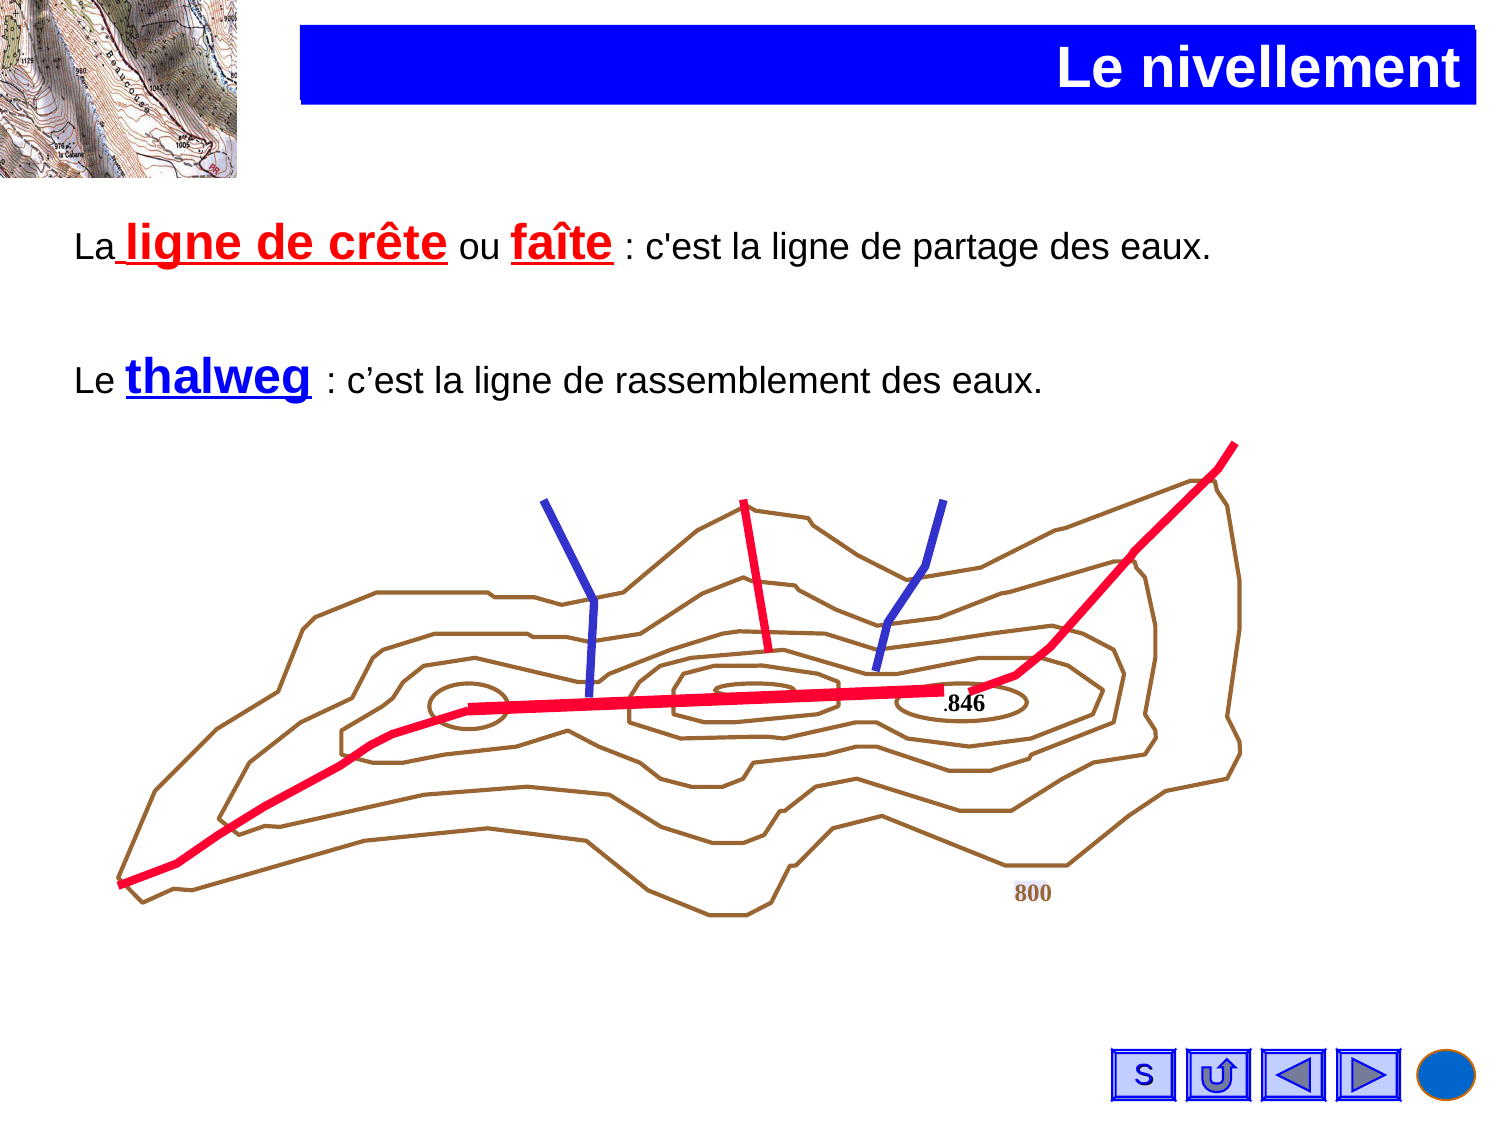

Le nivellement
La ligne de crête ou faîte : c'est la ligne de partage des eaux.
Le thalweg : c’est la ligne de rassemblement des eaux.
.846
800